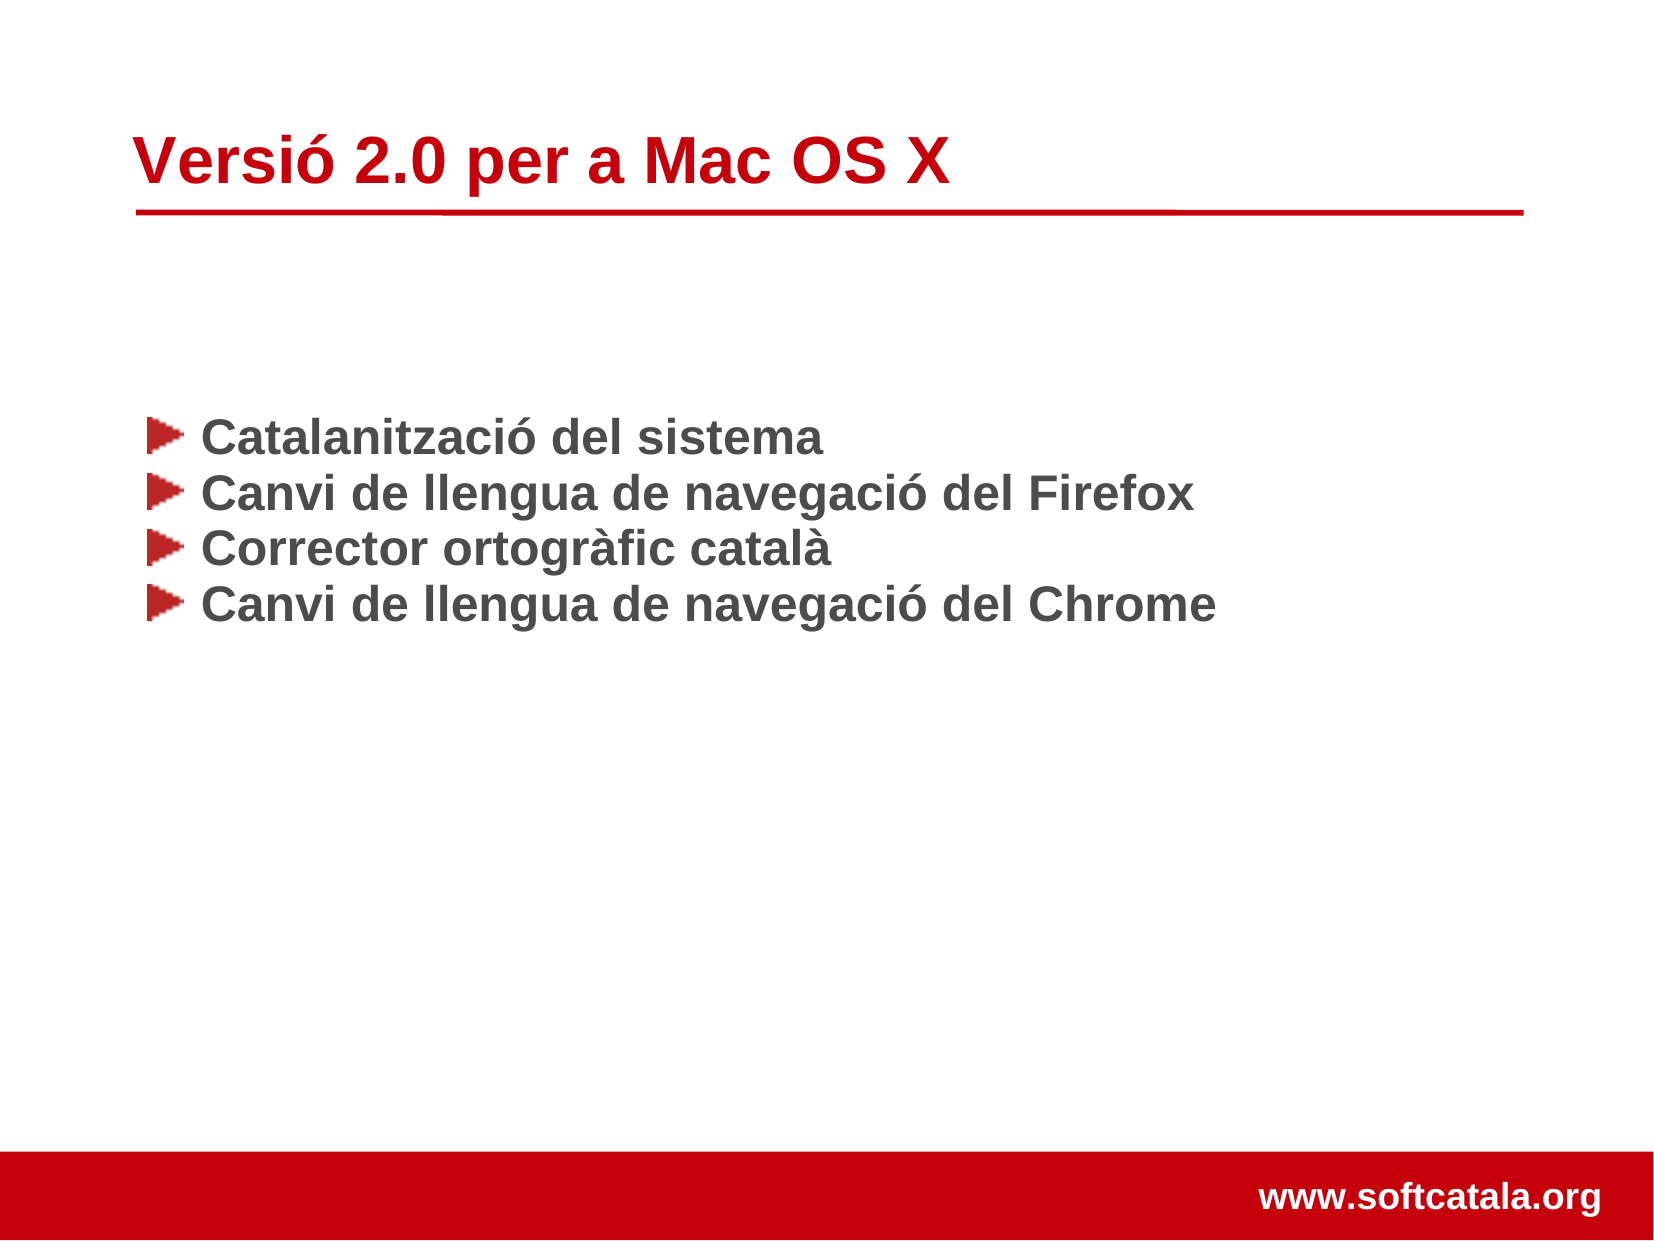

Versió 2.0 per a Mac OS X
Catalanització del sistema
Canvi de llengua de navegació del Firefox
Corrector ortogràfic català
Canvi de llengua de navegació del Chrome
 www.softcatala.org